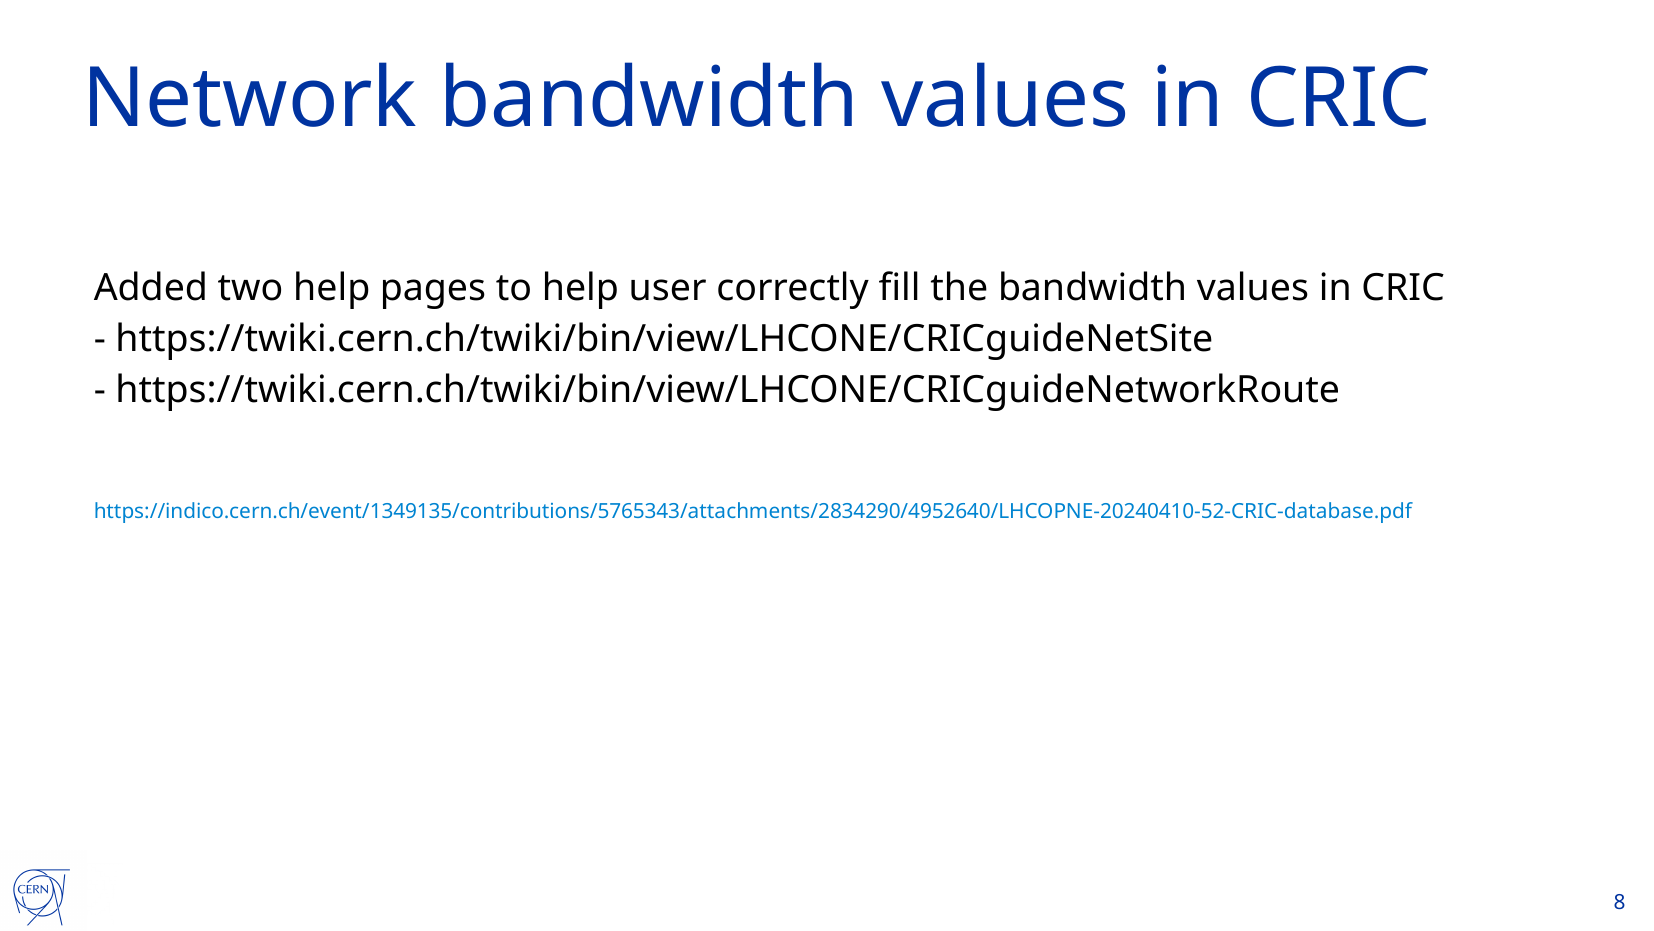

# Network bandwidth values in CRIC
Added two help pages to help user correctly fill the bandwidth values in CRIC
- https://twiki.cern.ch/twiki/bin/view/LHCONE/CRICguideNetSite
- https://twiki.cern.ch/twiki/bin/view/LHCONE/CRICguideNetworkRoute
https://indico.cern.ch/event/1349135/contributions/5765343/attachments/2834290/4952640/LHCOPNE-20240410-52-CRIC-database.pdf
8